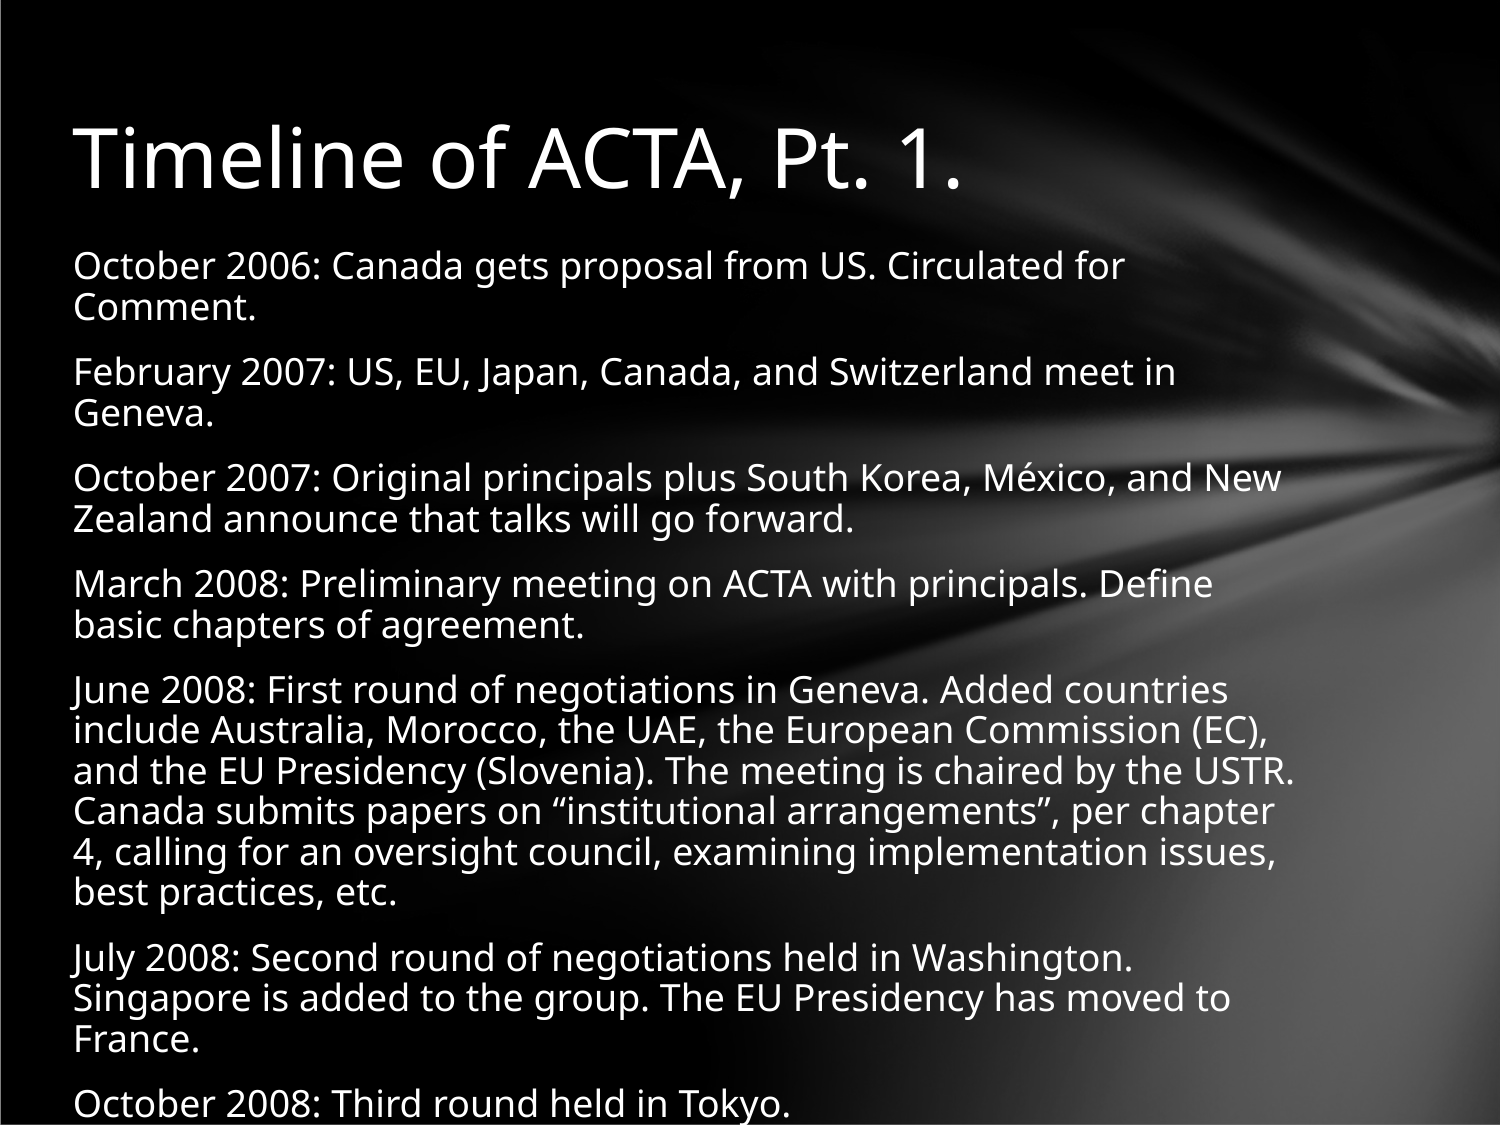

Timeline of ACTA, Pt. 1.
# October 2006: Canada gets proposal from US. Circulated for Comment.
February 2007: US, EU, Japan, Canada, and Switzerland meet in Geneva.
October 2007: Original principals plus South Korea, México, and New Zealand announce that talks will go forward.
March 2008: Preliminary meeting on ACTA with principals. Define basic chapters of agreement.
June 2008: First round of negotiations in Geneva. Added countries include Australia, Morocco, the UAE, the European Commission (EC), and the EU Presidency (Slovenia). The meeting is chaired by the USTR. Canada submits papers on “institutional arrangements”, per chapter 4, calling for an oversight council, examining implementation issues, best practices, etc.
July 2008: Second round of negotiations held in Washington. Singapore is added to the group. The EU Presidency has moved to France.
October 2008: Third round held in Tokyo.